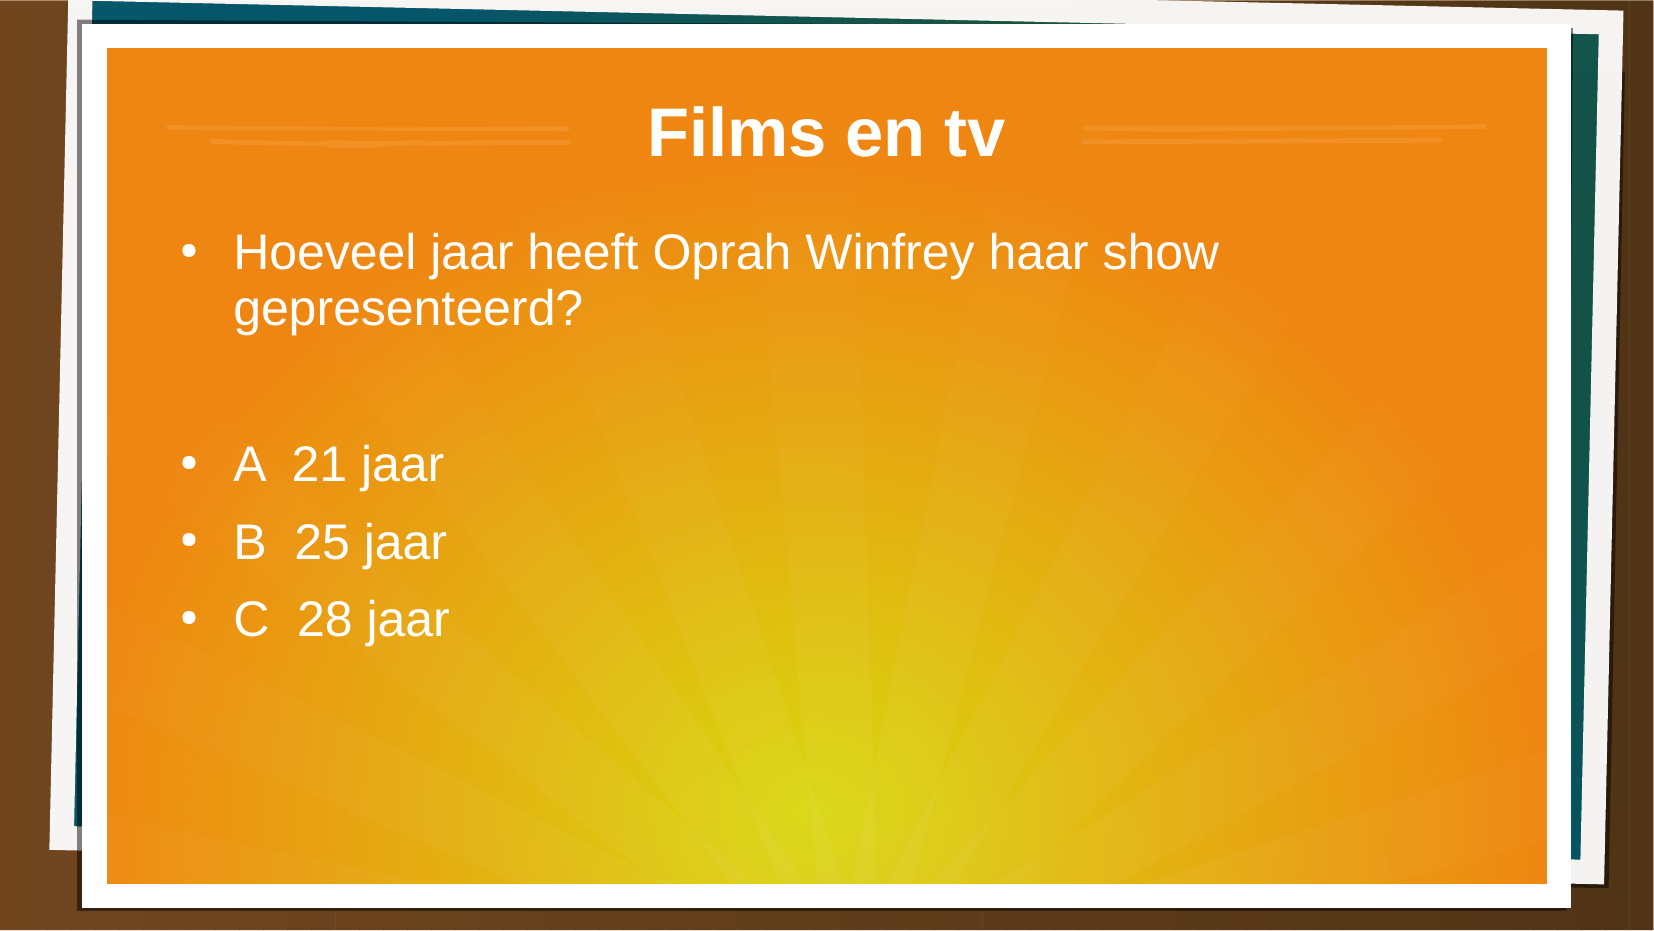

# Films en tv
Hoeveel jaar heeft Oprah Winfrey haar show gepresenteerd?
A 21 jaar
B 25 jaar
C 28 jaar